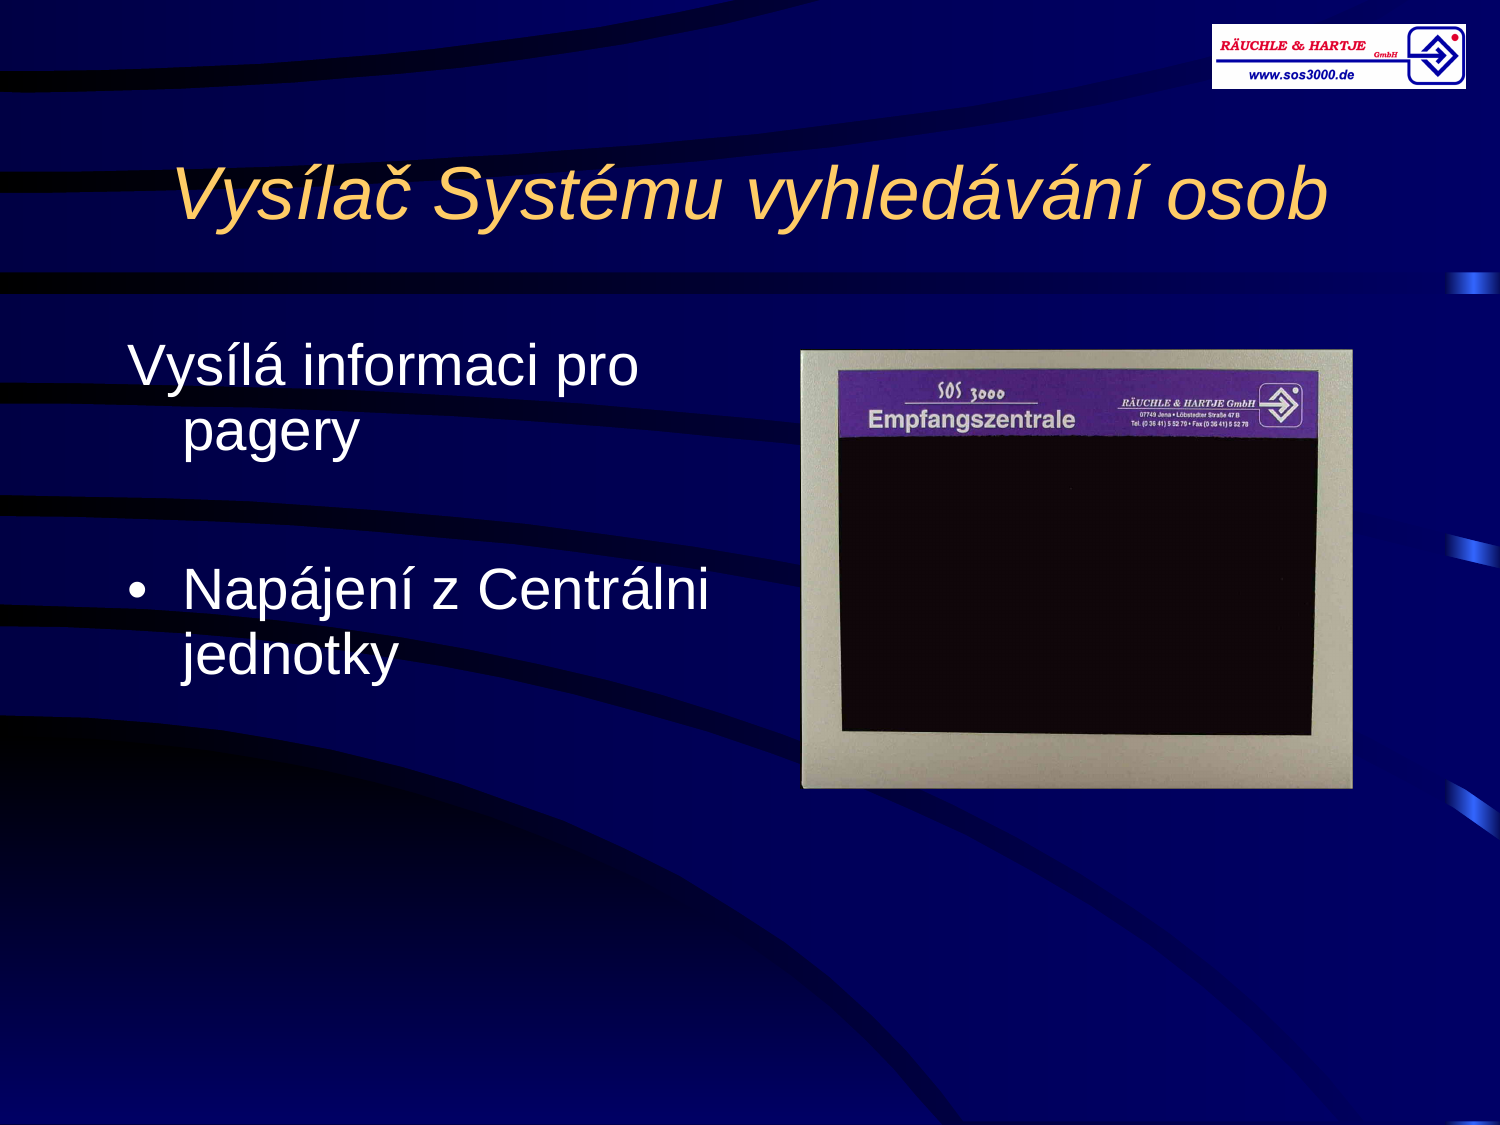

# Vysílač Systému vyhledávání osob
Vysílá informaci pro pagery
Napájení z Centrálni jednotky